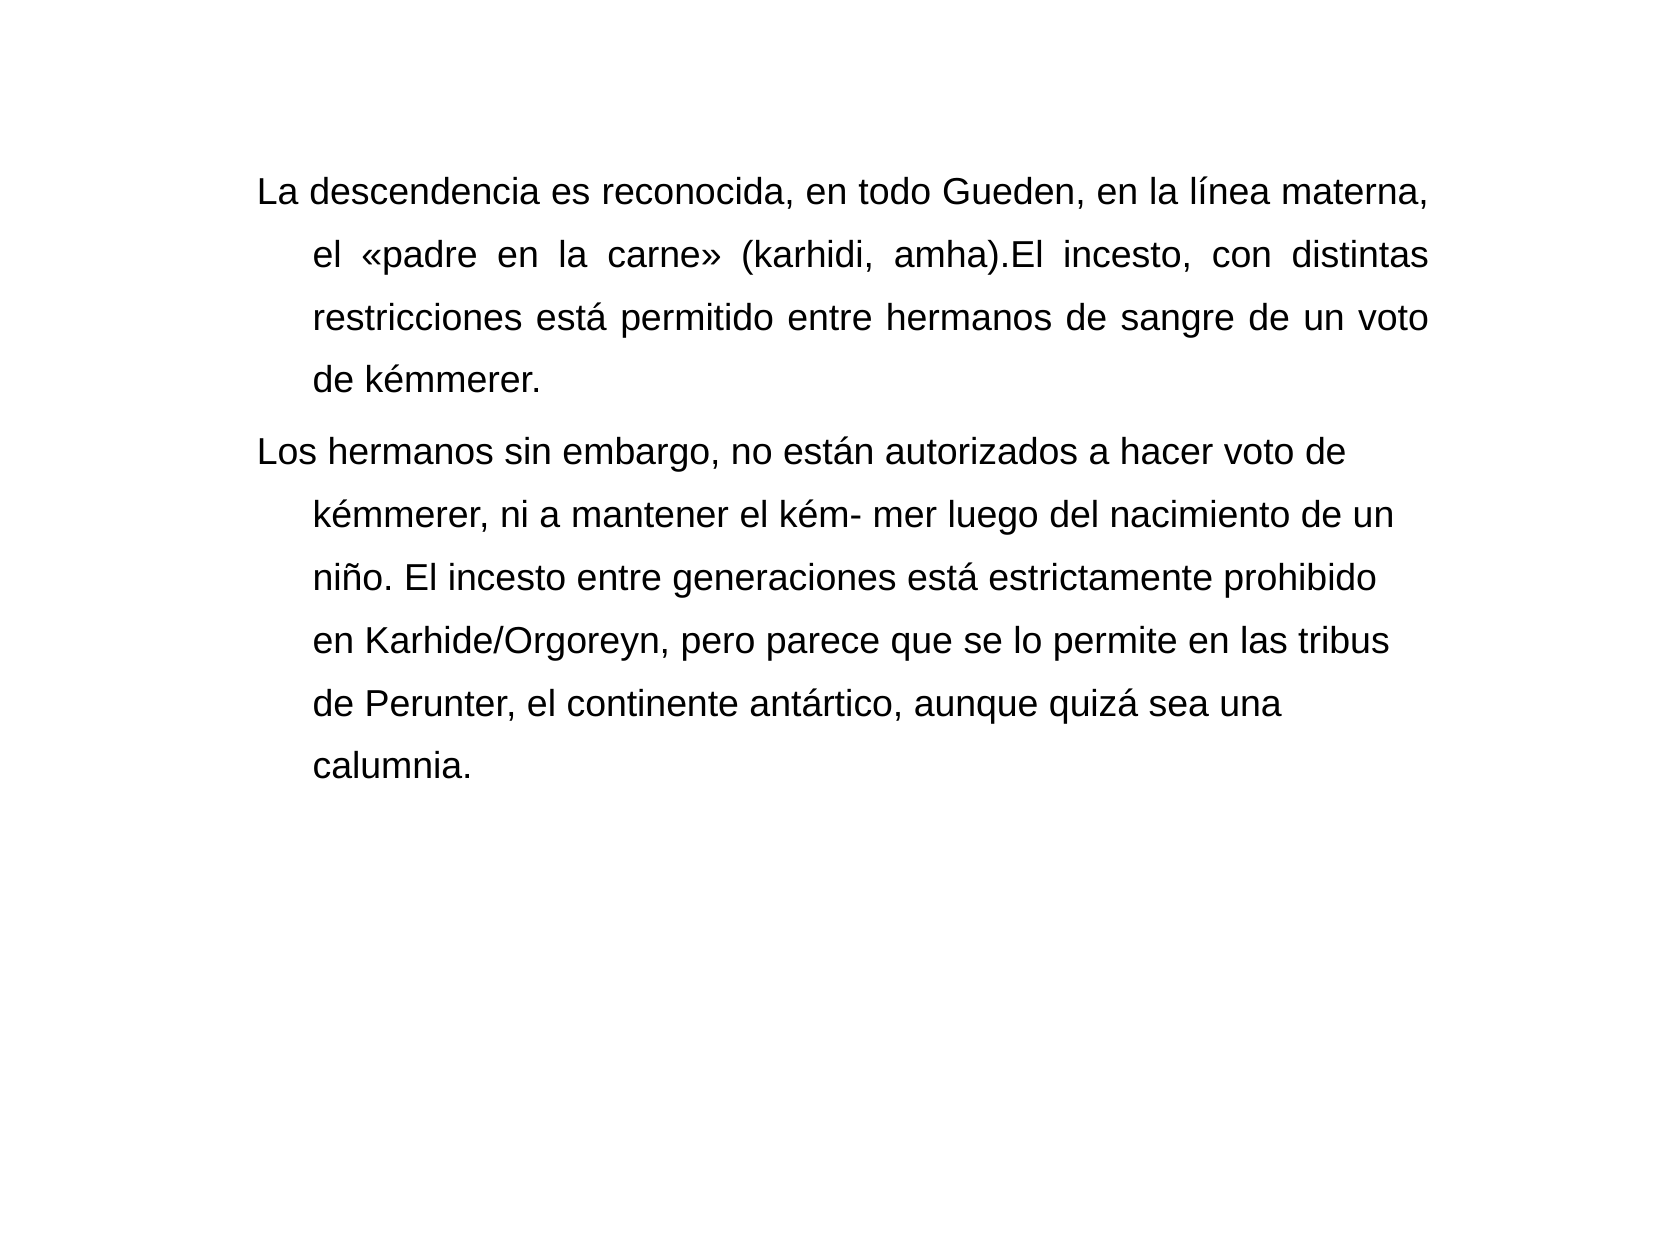

La descendencia es reconocida, en todo Gueden, en la línea materna, el «padre en la carne» (karhidi, amha).El incesto, con distintas restricciones está permitido entre hermanos de sangre de un voto de kémmerer.
Los hermanos sin embargo, no están autorizados a hacer voto de kémmerer, ni a mantener el kém- mer luego del nacimiento de un niño. El incesto entre generaciones está estrictamente prohibido en Karhide/Orgoreyn, pero parece que se lo permite en las tribus de Perunter, el continente antártico, aunque quizá sea una calumnia.